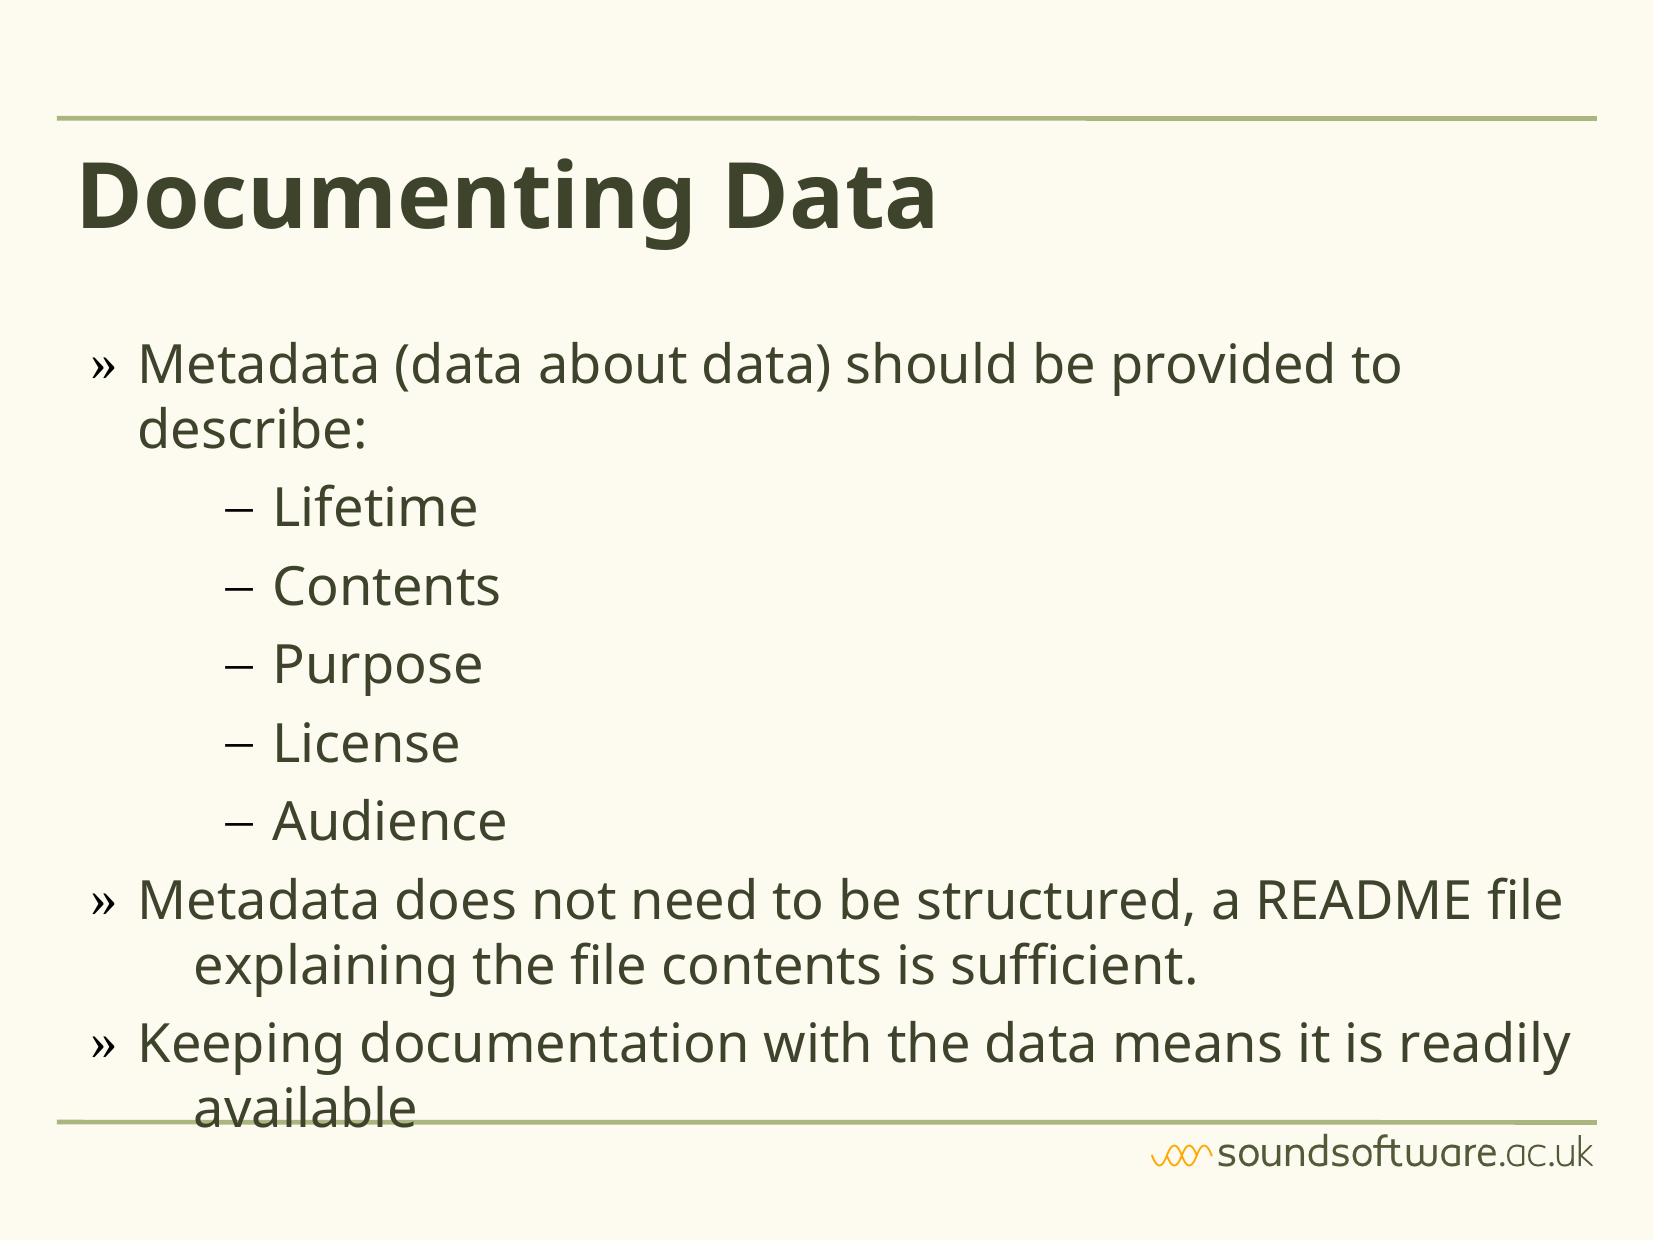

# Documenting Data
Metadata (data about data) should be provided to describe:
Lifetime
Contents
Purpose
License
Audience
Metadata does not need to be structured, a README file explaining the file contents is sufficient.
Keeping documentation with the data means it is readily available